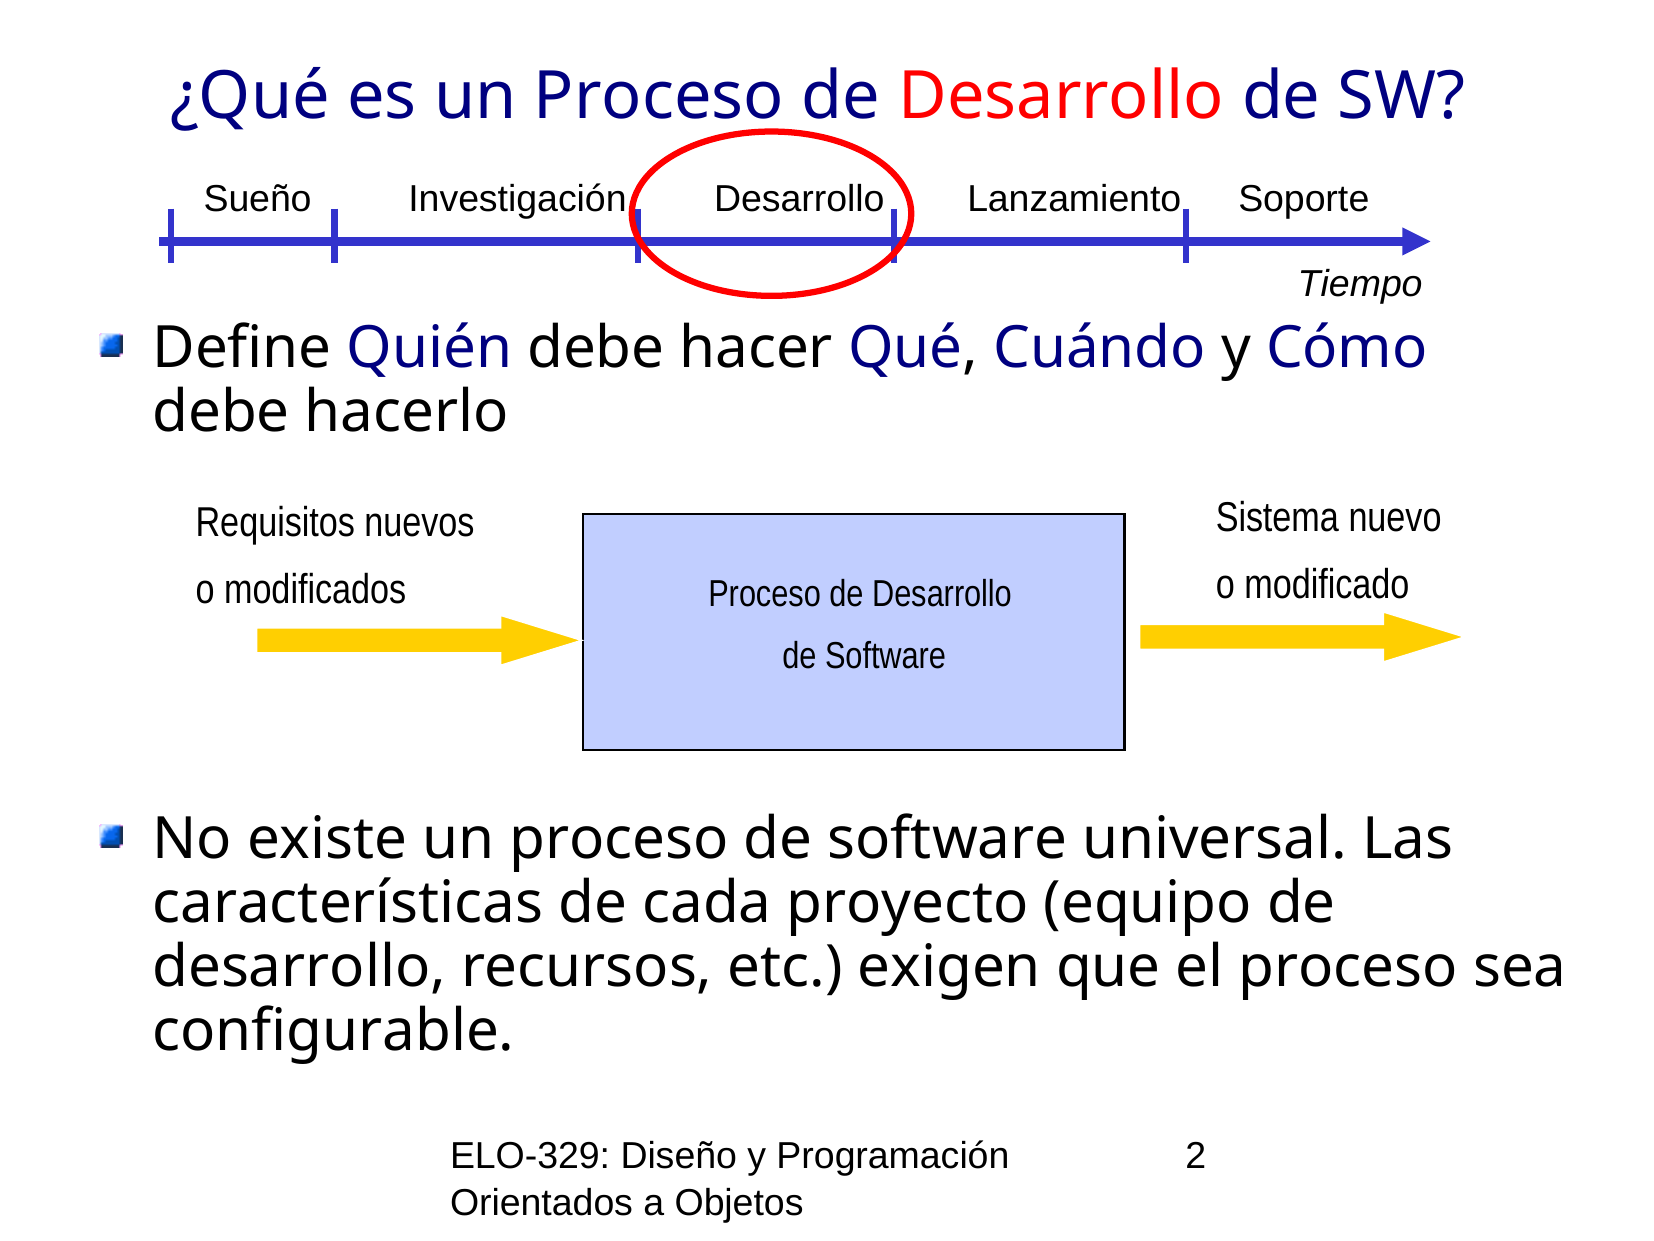

# ¿Qué es un Proceso de Desarrollo de SW?
Sueño
Investigación
Desarrollo
Lanzamiento
Soporte
Tiempo
Define Quién debe hacer Qué, Cuándo y Cómo debe hacerlo
No existe un proceso de software universal. Las características de cada proyecto (equipo de desarrollo, recursos, etc.) exigen que el proceso sea configurable.
Sistema nuevo
o modificado
Requisitos nuevos
o modificados
Proceso de Desarrollo
de Software
2